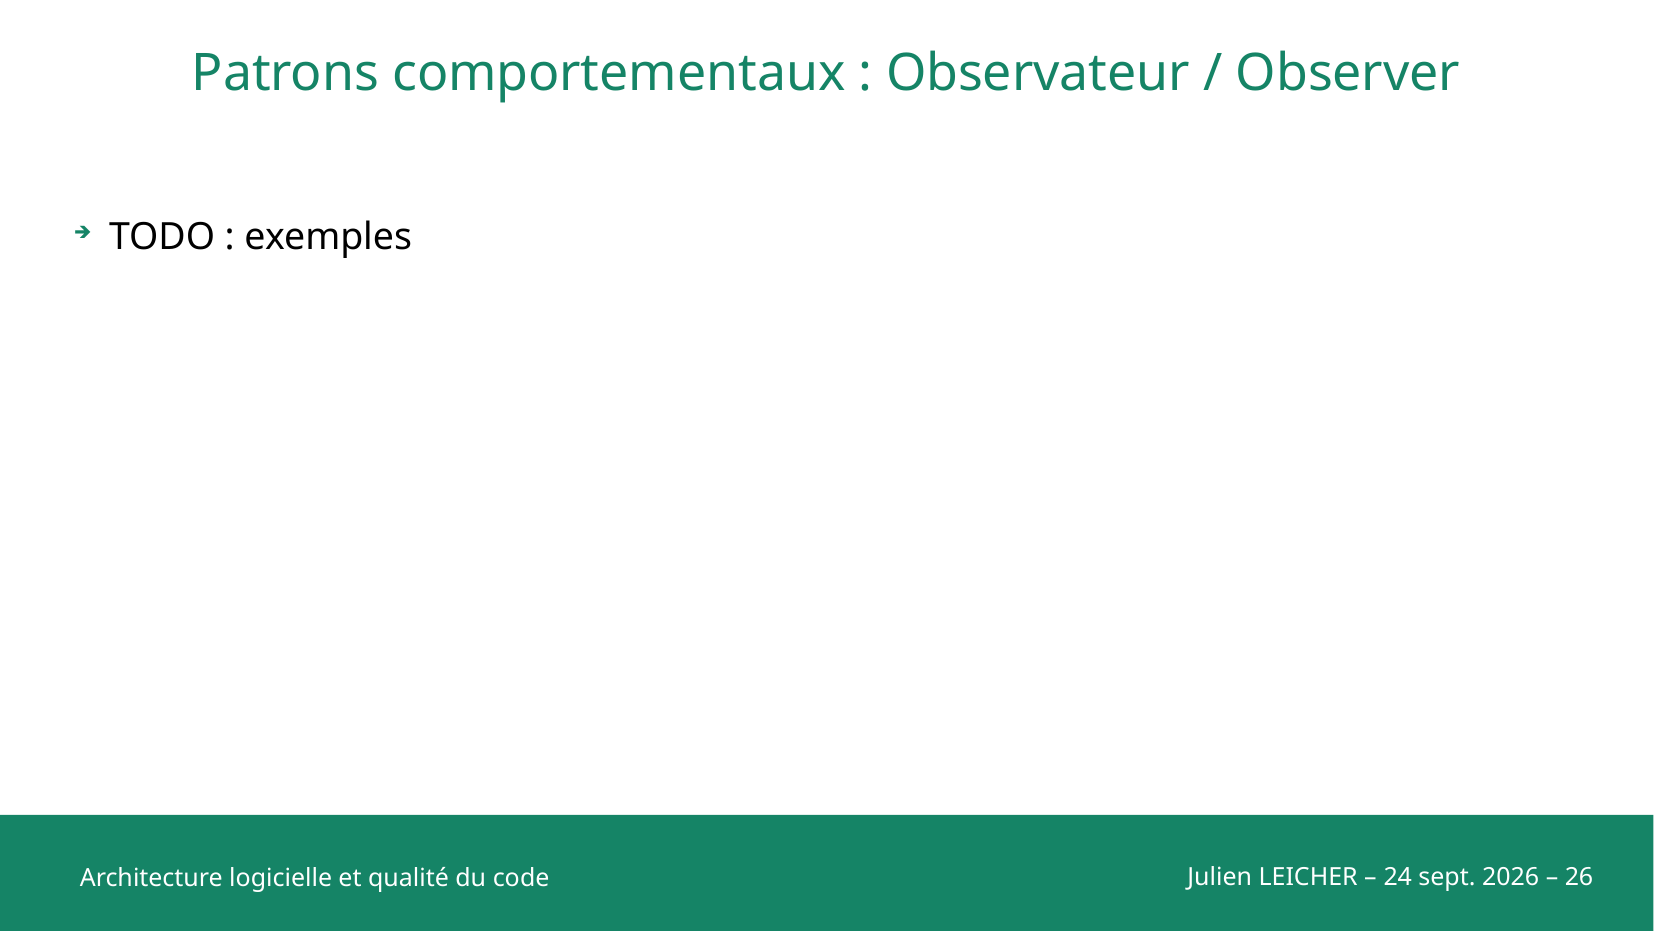

Patrons comportementaux : Observateur / Observer
TODO : exemples
Julien LEICHER – –
Architecture logicielle et qualité du code